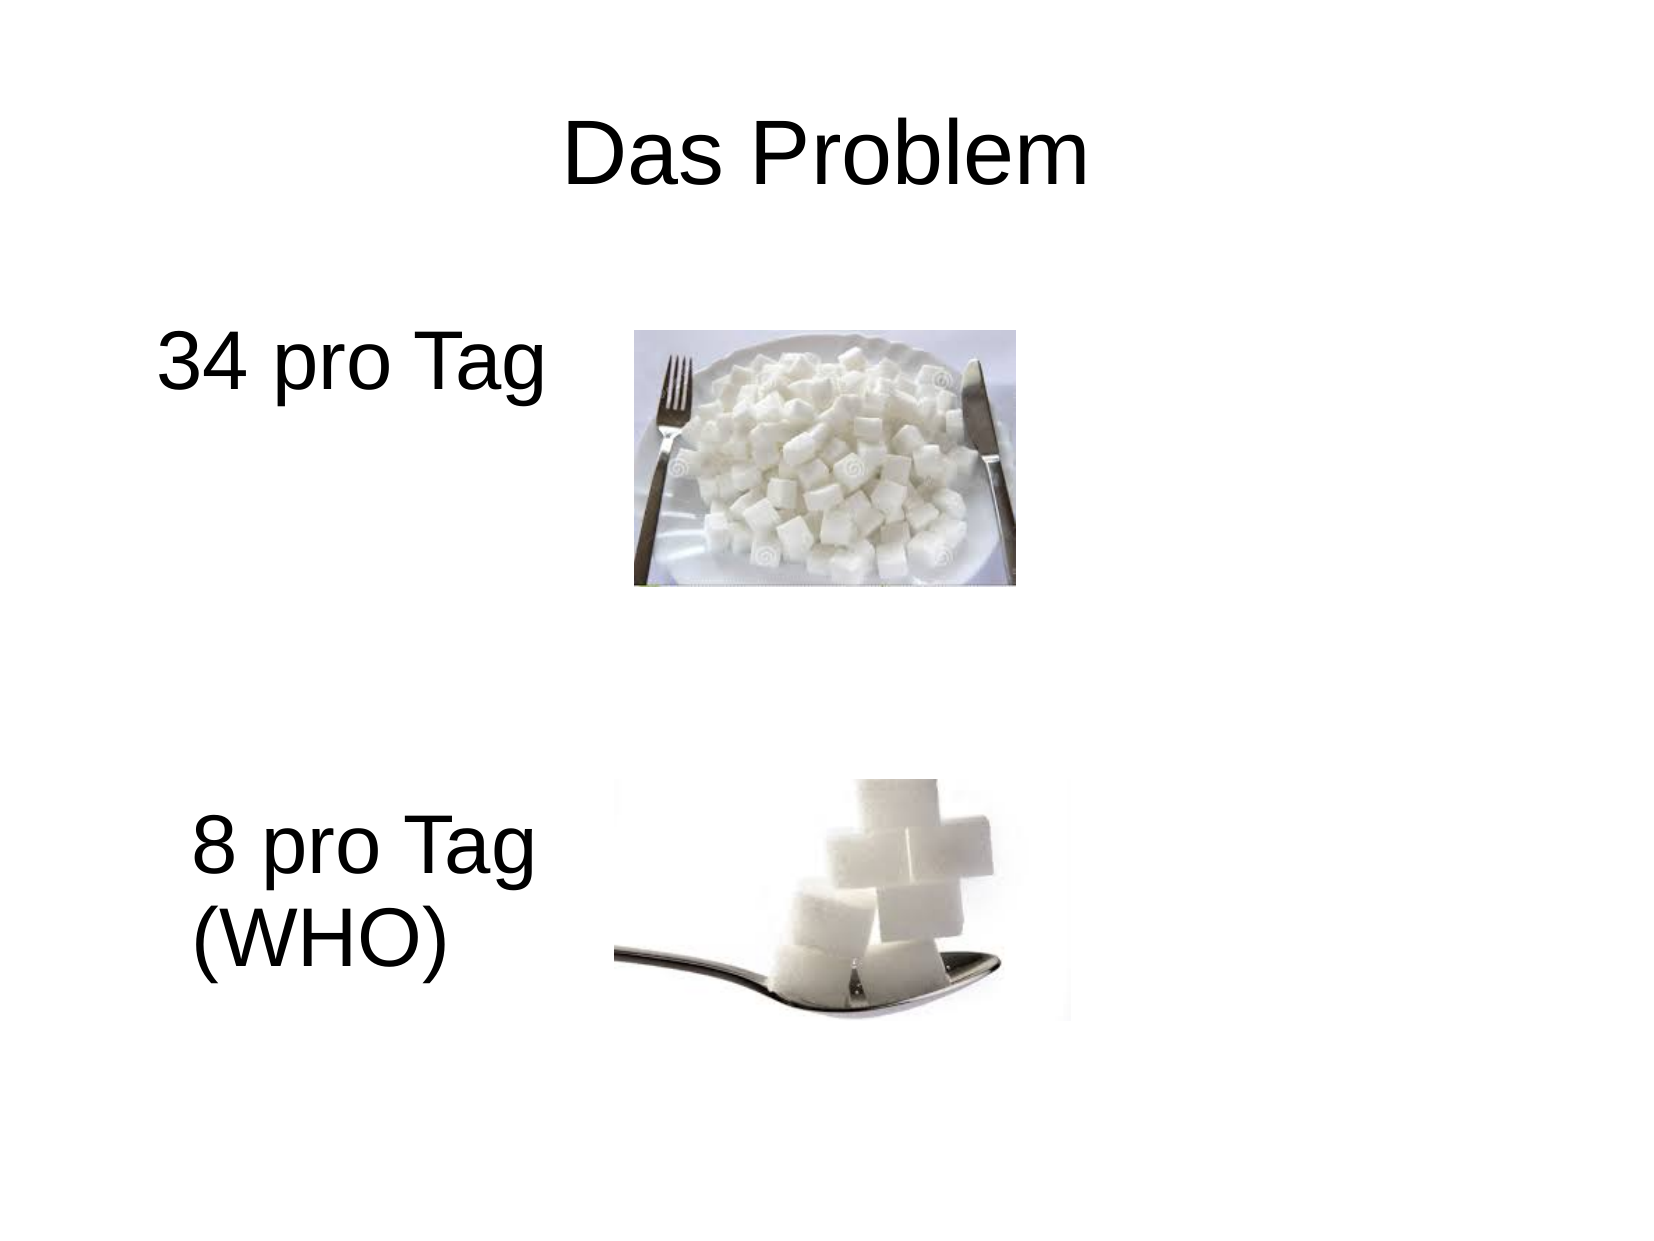

# Das Problem
34 pro Tag
8 pro Tag (WHO)